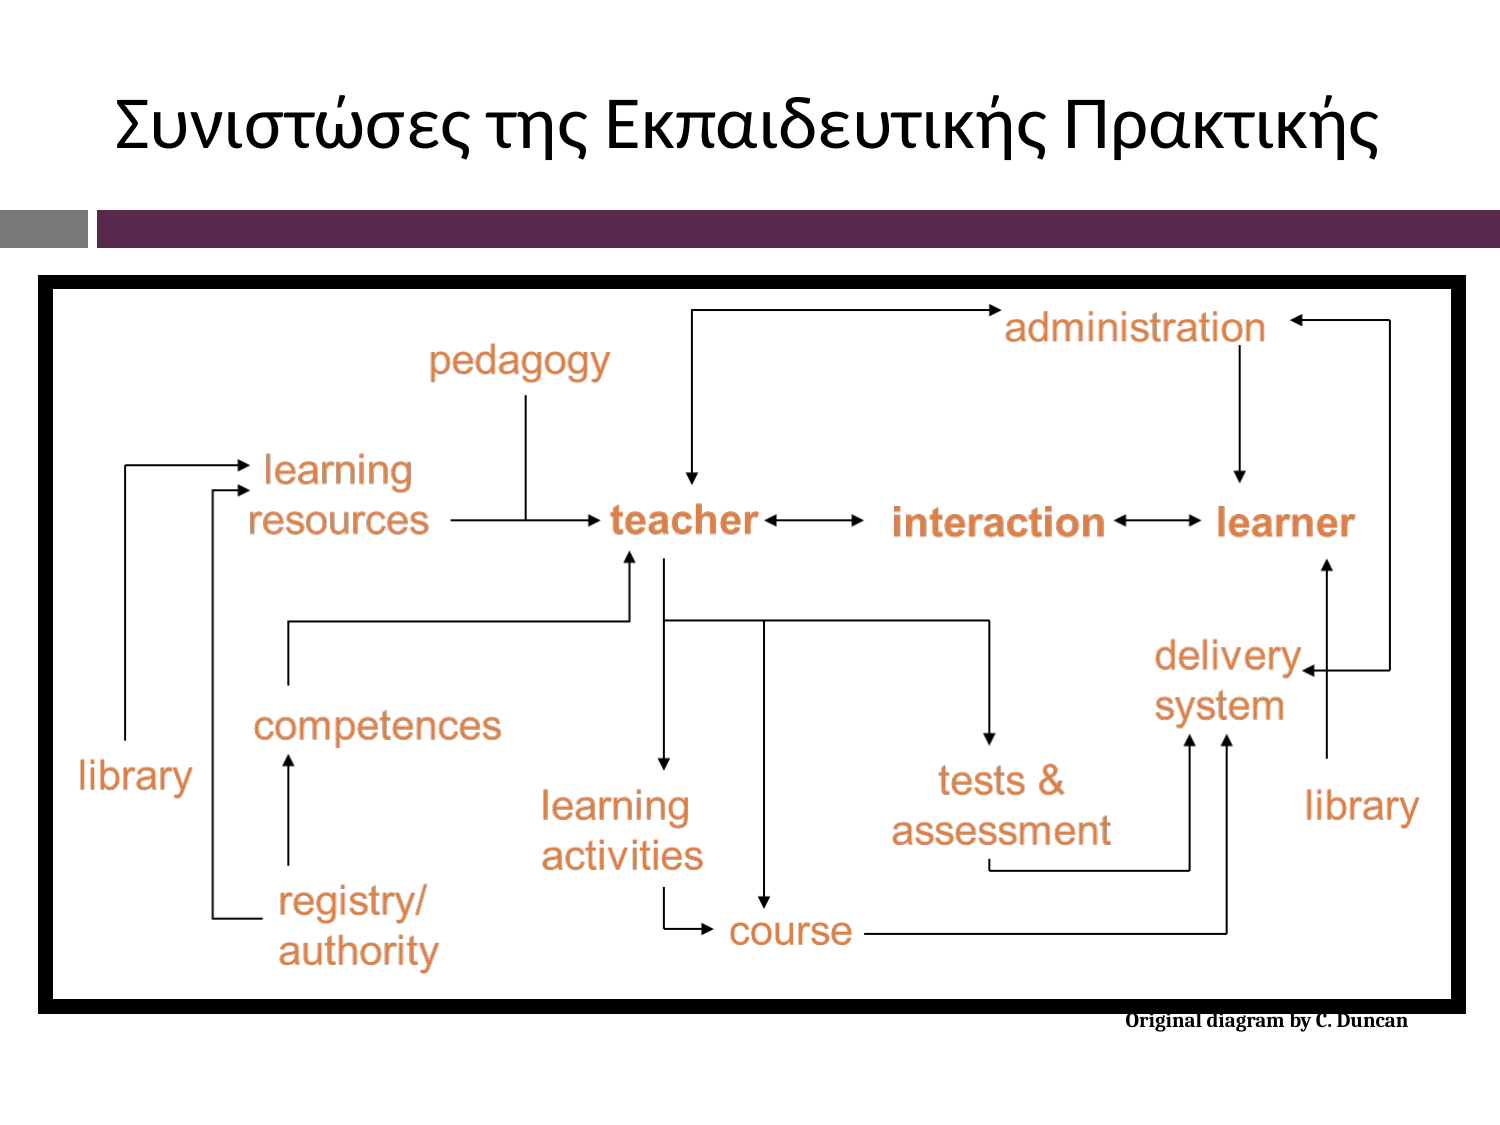

# Συνιστώσες της Εκπαιδευτικής Πρακτικής
Original diagram by C. Duncan